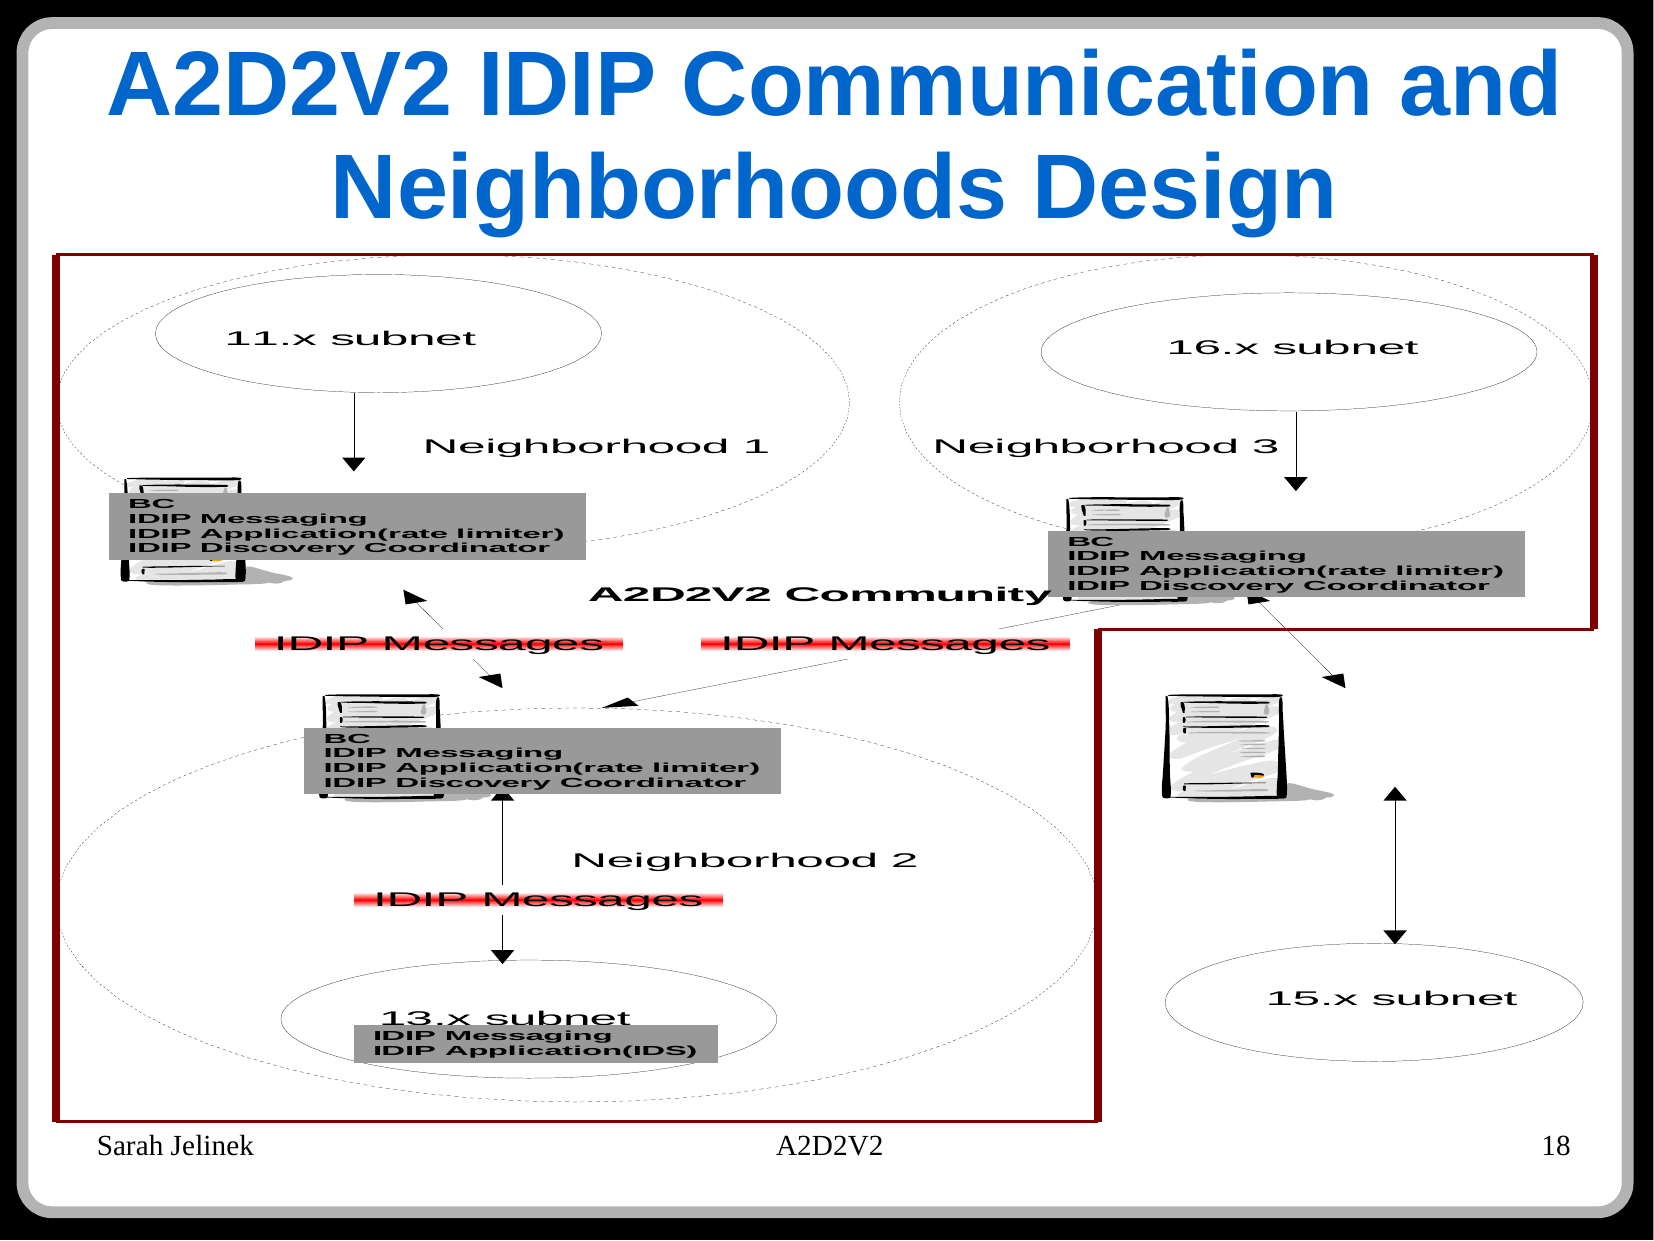

# A2D2V2 IDIP Communication and Neighborhoods Design
Sarah Jelinek A2D2V2
18